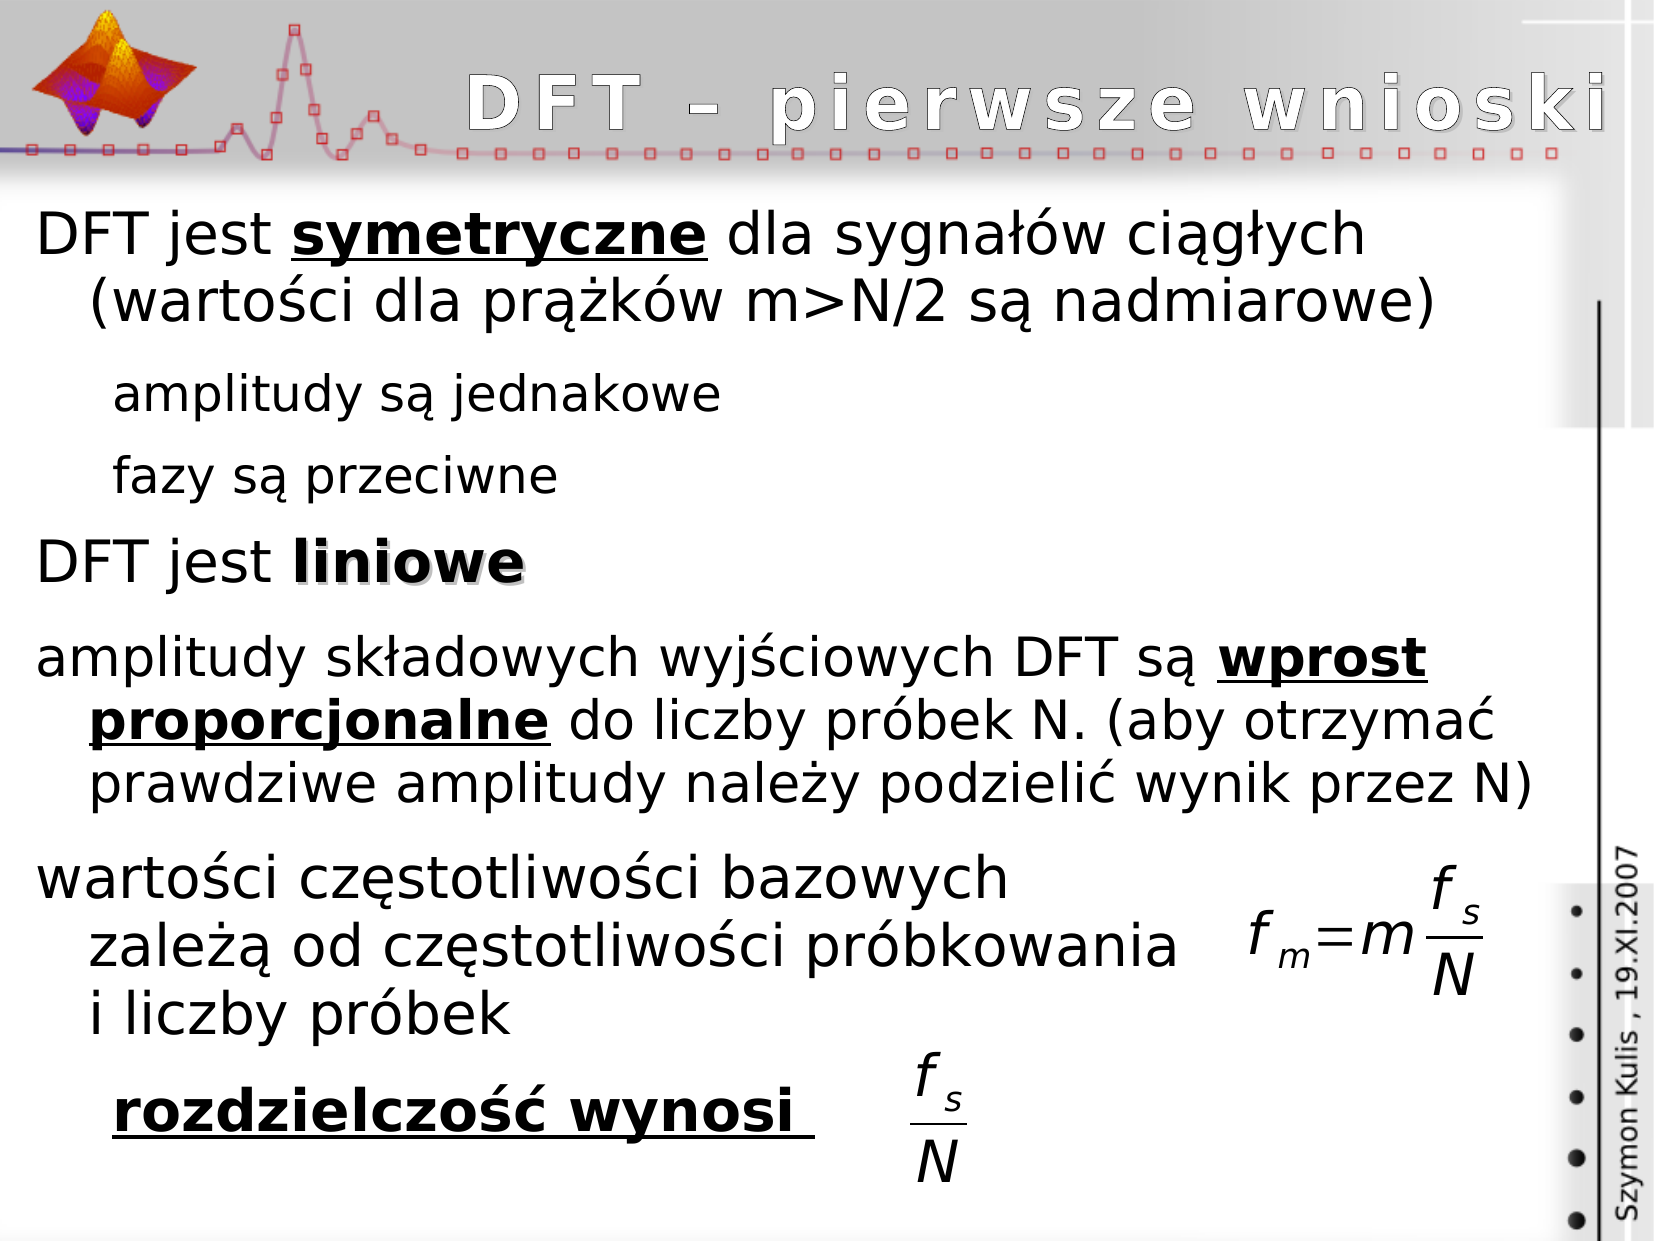

# DFT – pierwsze wnioski
DFT jest symetryczne dla sygnałów ciągłych (wartości dla prążków m>N/2 są nadmiarowe)
amplitudy są jednakowe
fazy są przeciwne
DFT jest liniowe
amplitudy składowych wyjściowych DFT są wprost proporcjonalne do liczby próbek N. (aby otrzymać prawdziwe amplitudy należy podzielić wynik przez N)
wartości częstotliwości bazowych
zależą od częstotliwości próbkowania
i liczby próbek
rozdzielczość wynosi